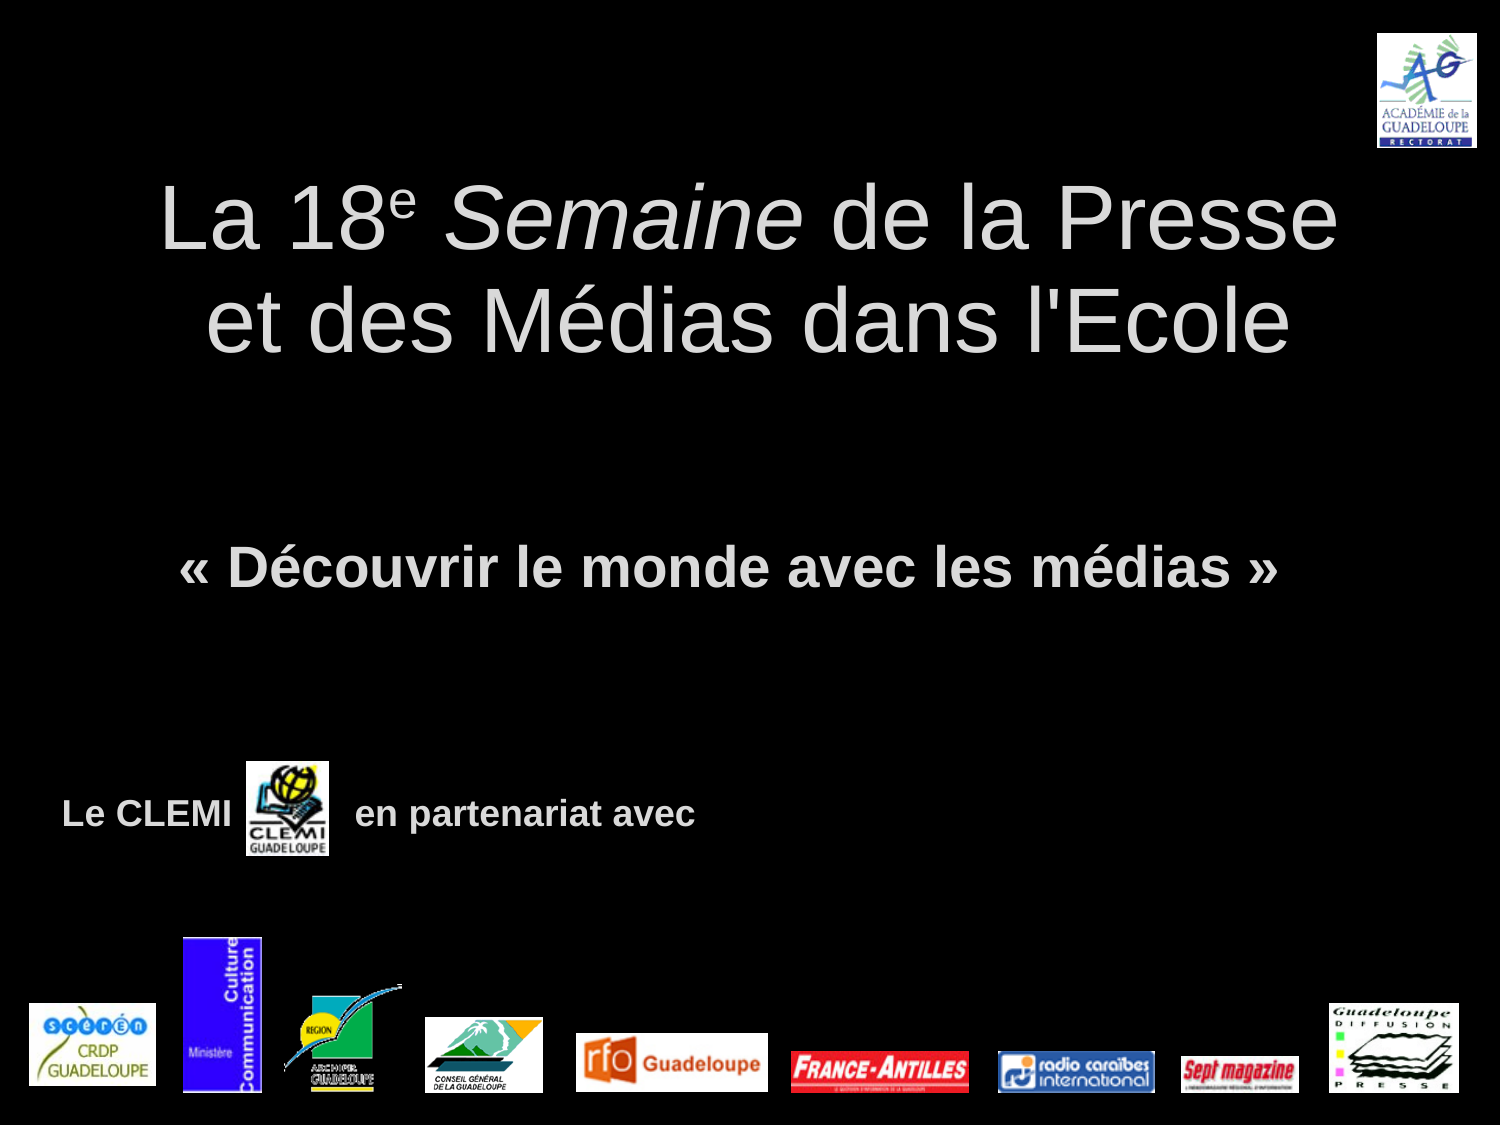

# La 18e Semaine de la Presse et des Médias dans l'Ecole
« Découvrir le monde avec les médias »
Le CLEMI
en partenariat avec